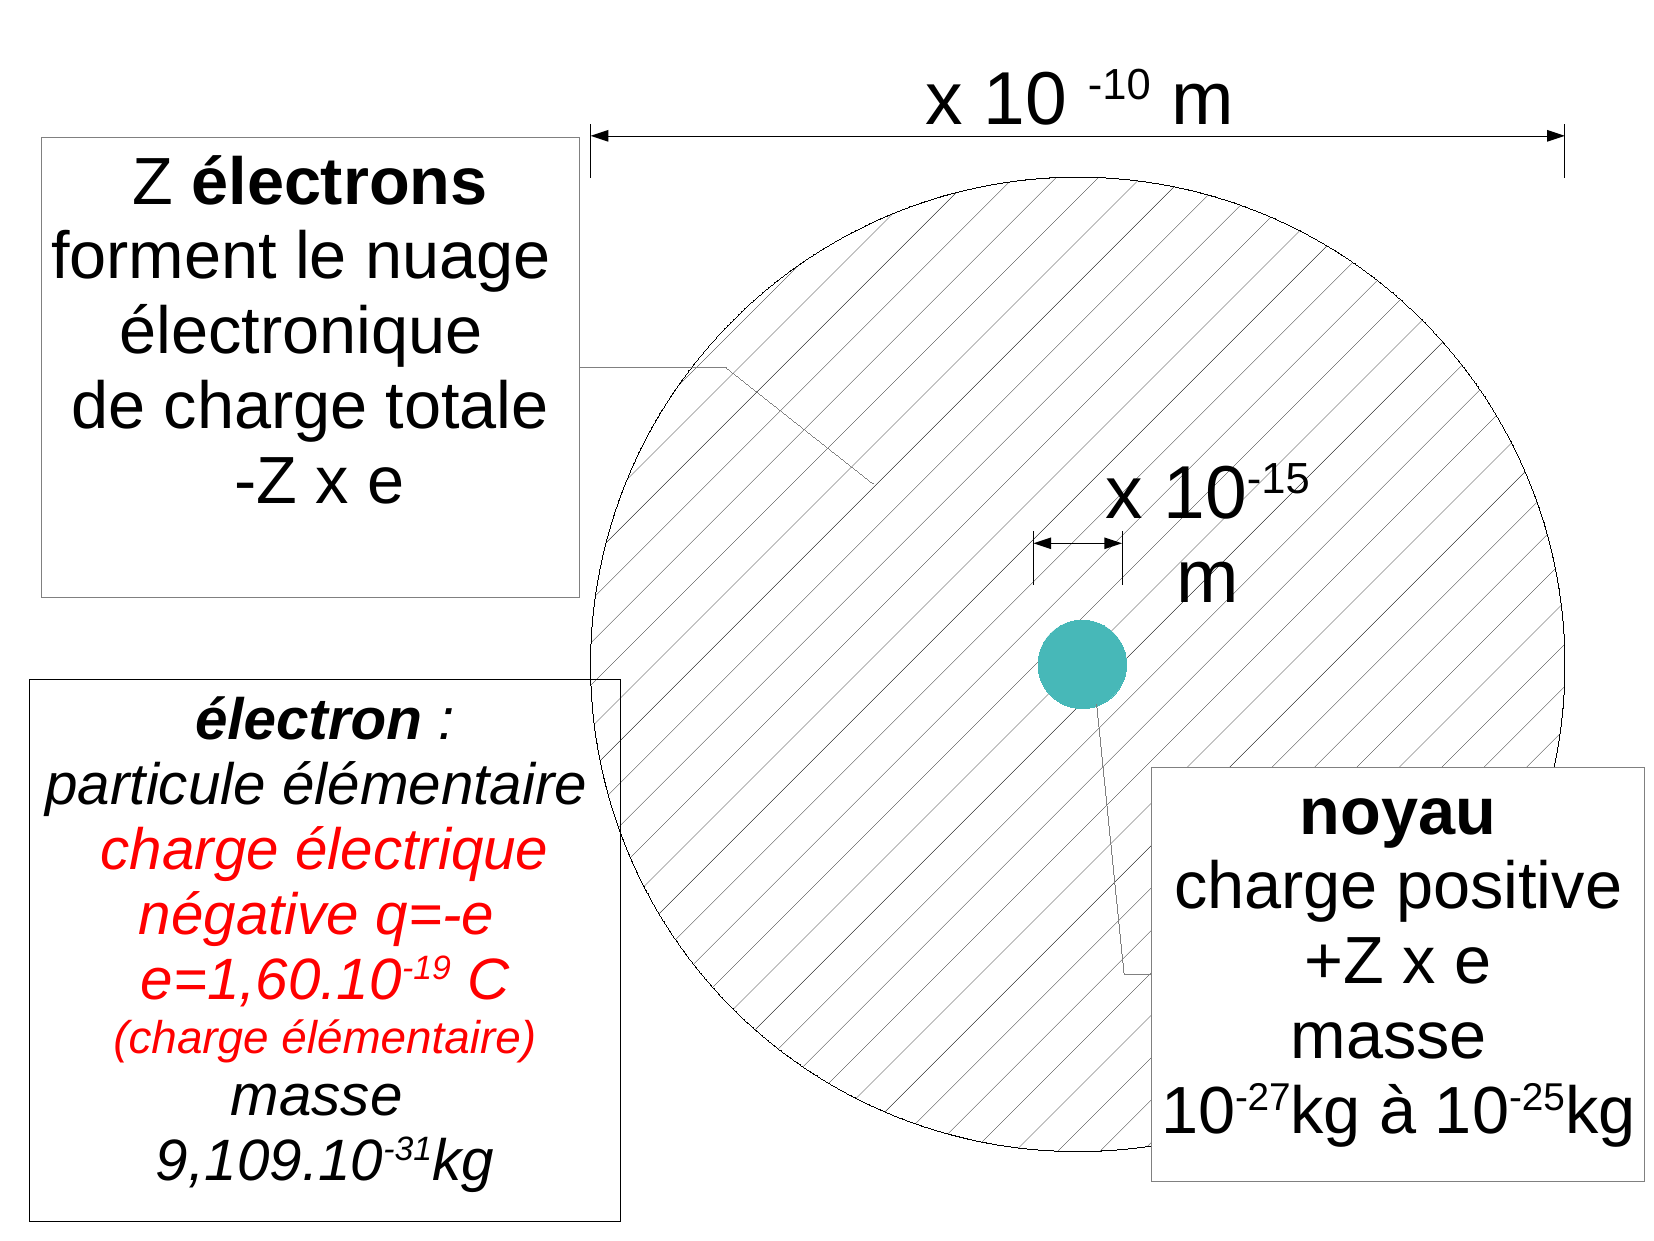

x 10-15 m
électron :
particule élémentaire
charge électrique négative q=-e
e=1,60.10-19 C
(charge élémentaire)
masse
9,109.10-31kg
2